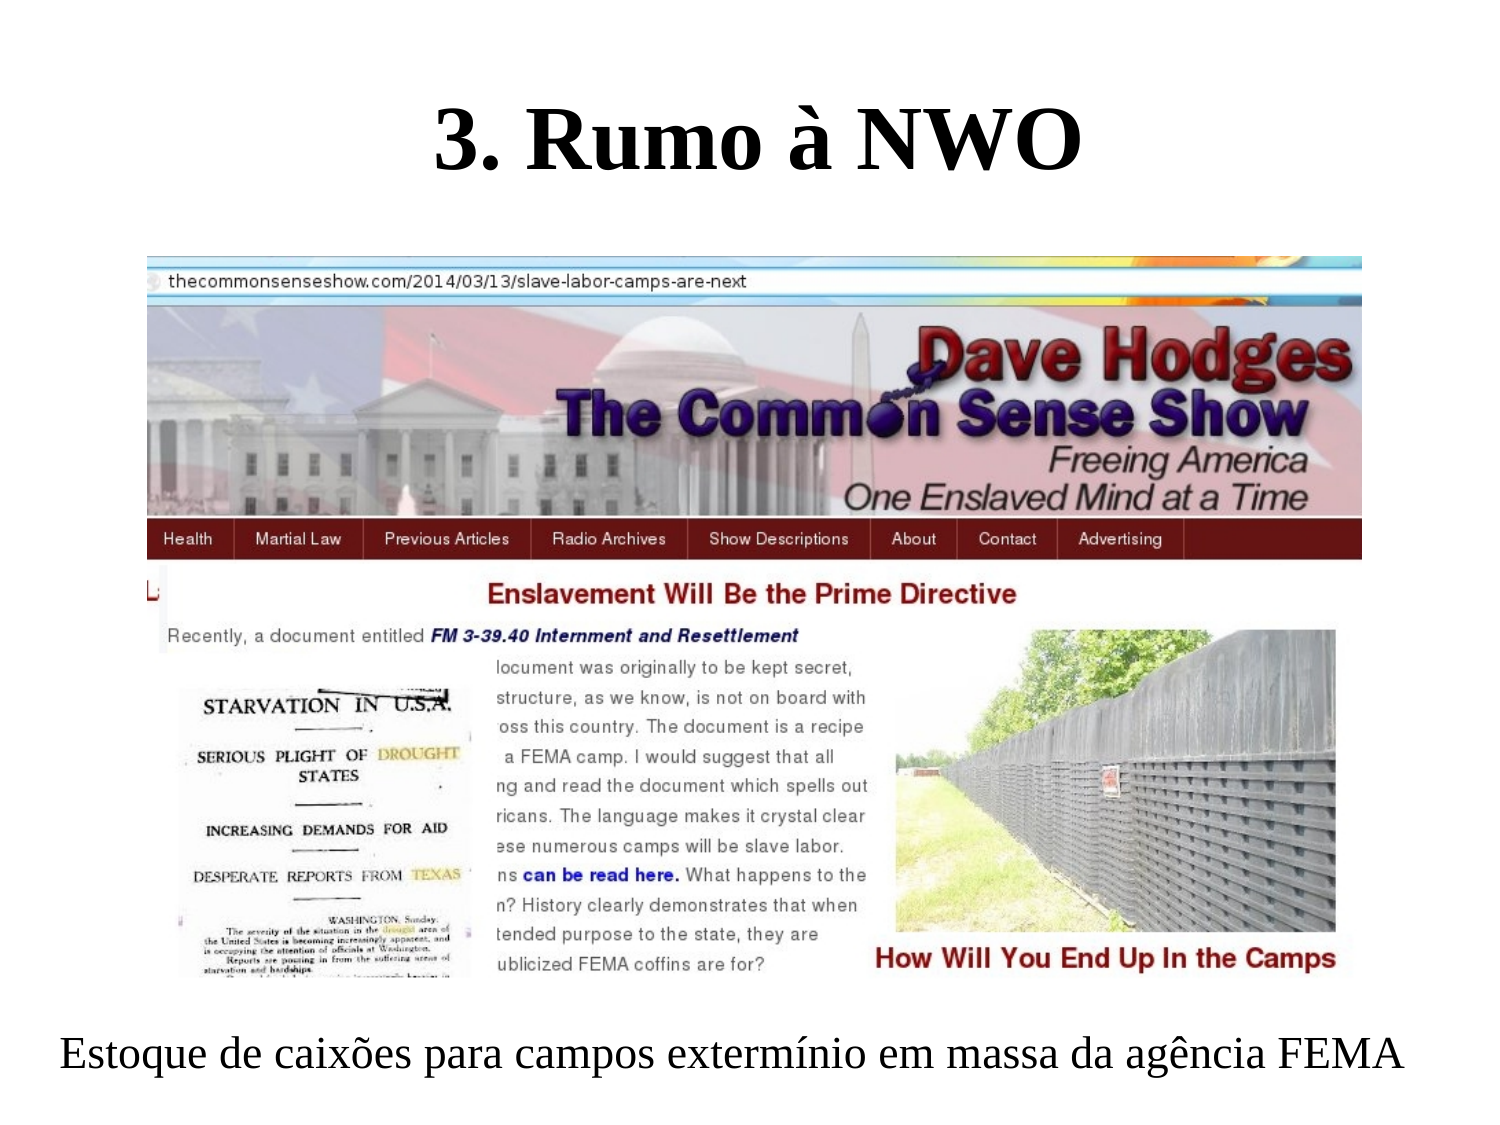

# 3. Rumo à NWO
Estoque de caixões para campos extermínio em massa da agência FEMA